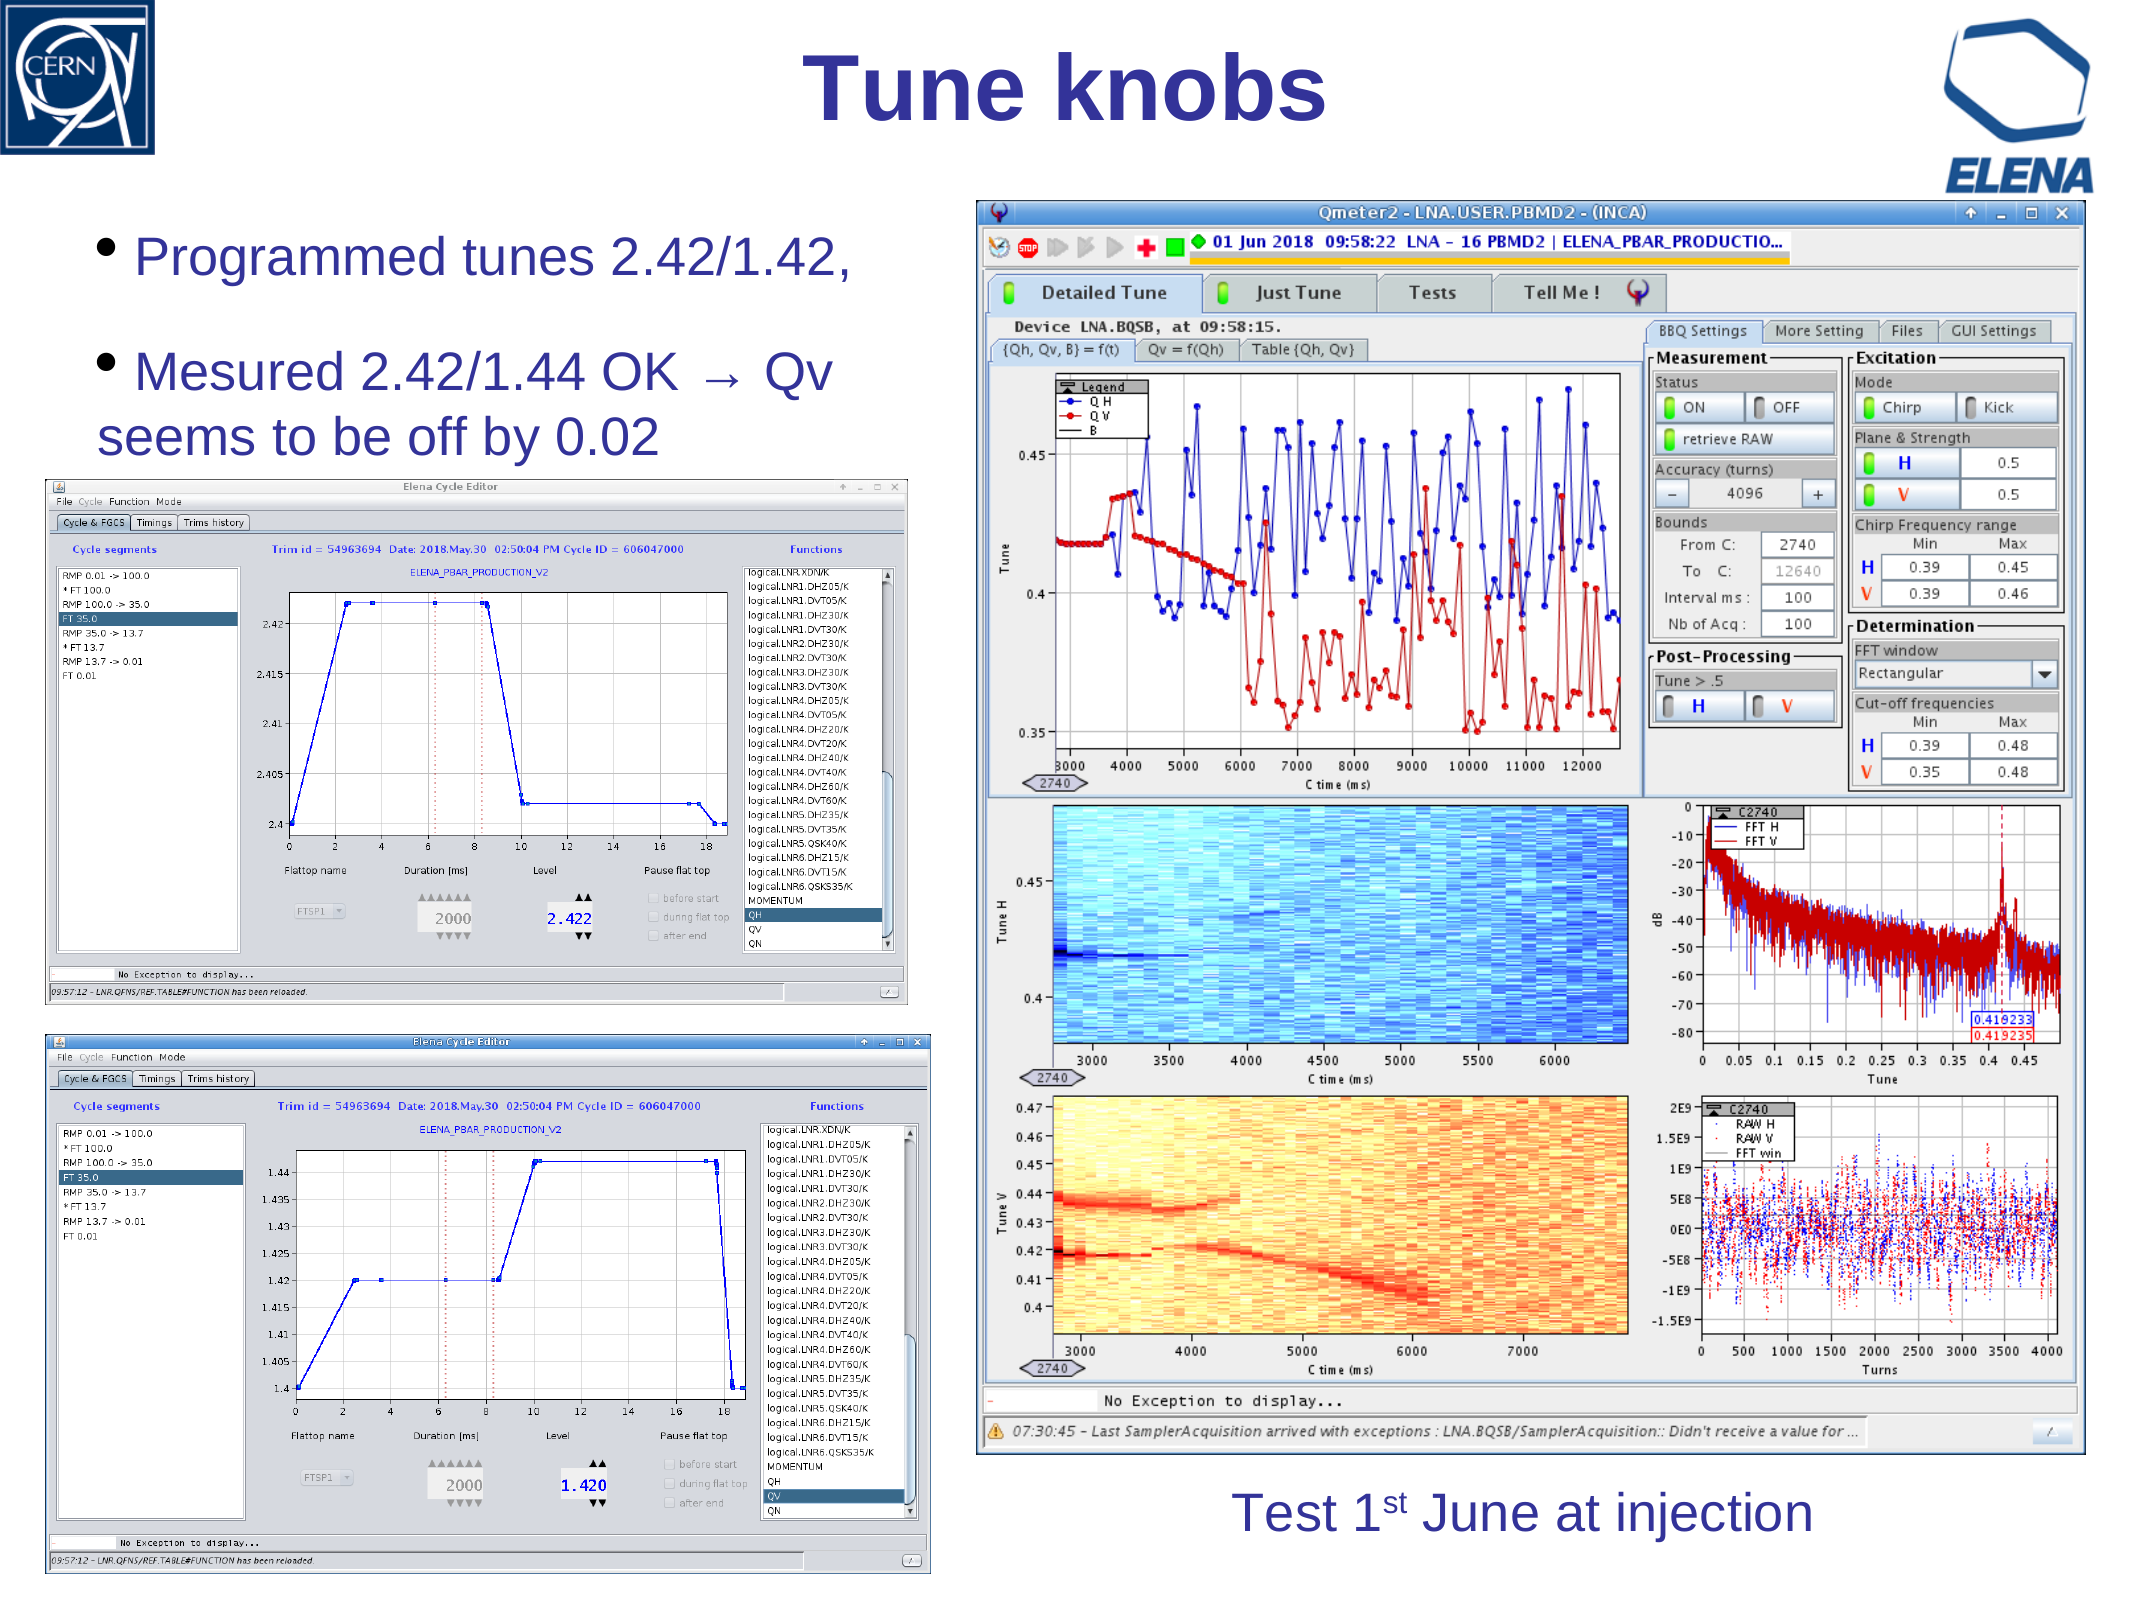

# Tune knobs
 Programmed tunes 2.42/1.42,
 Mesured 2.42/1.44 OK → Qv seems to be off by 0.02
Test 1st June at injection